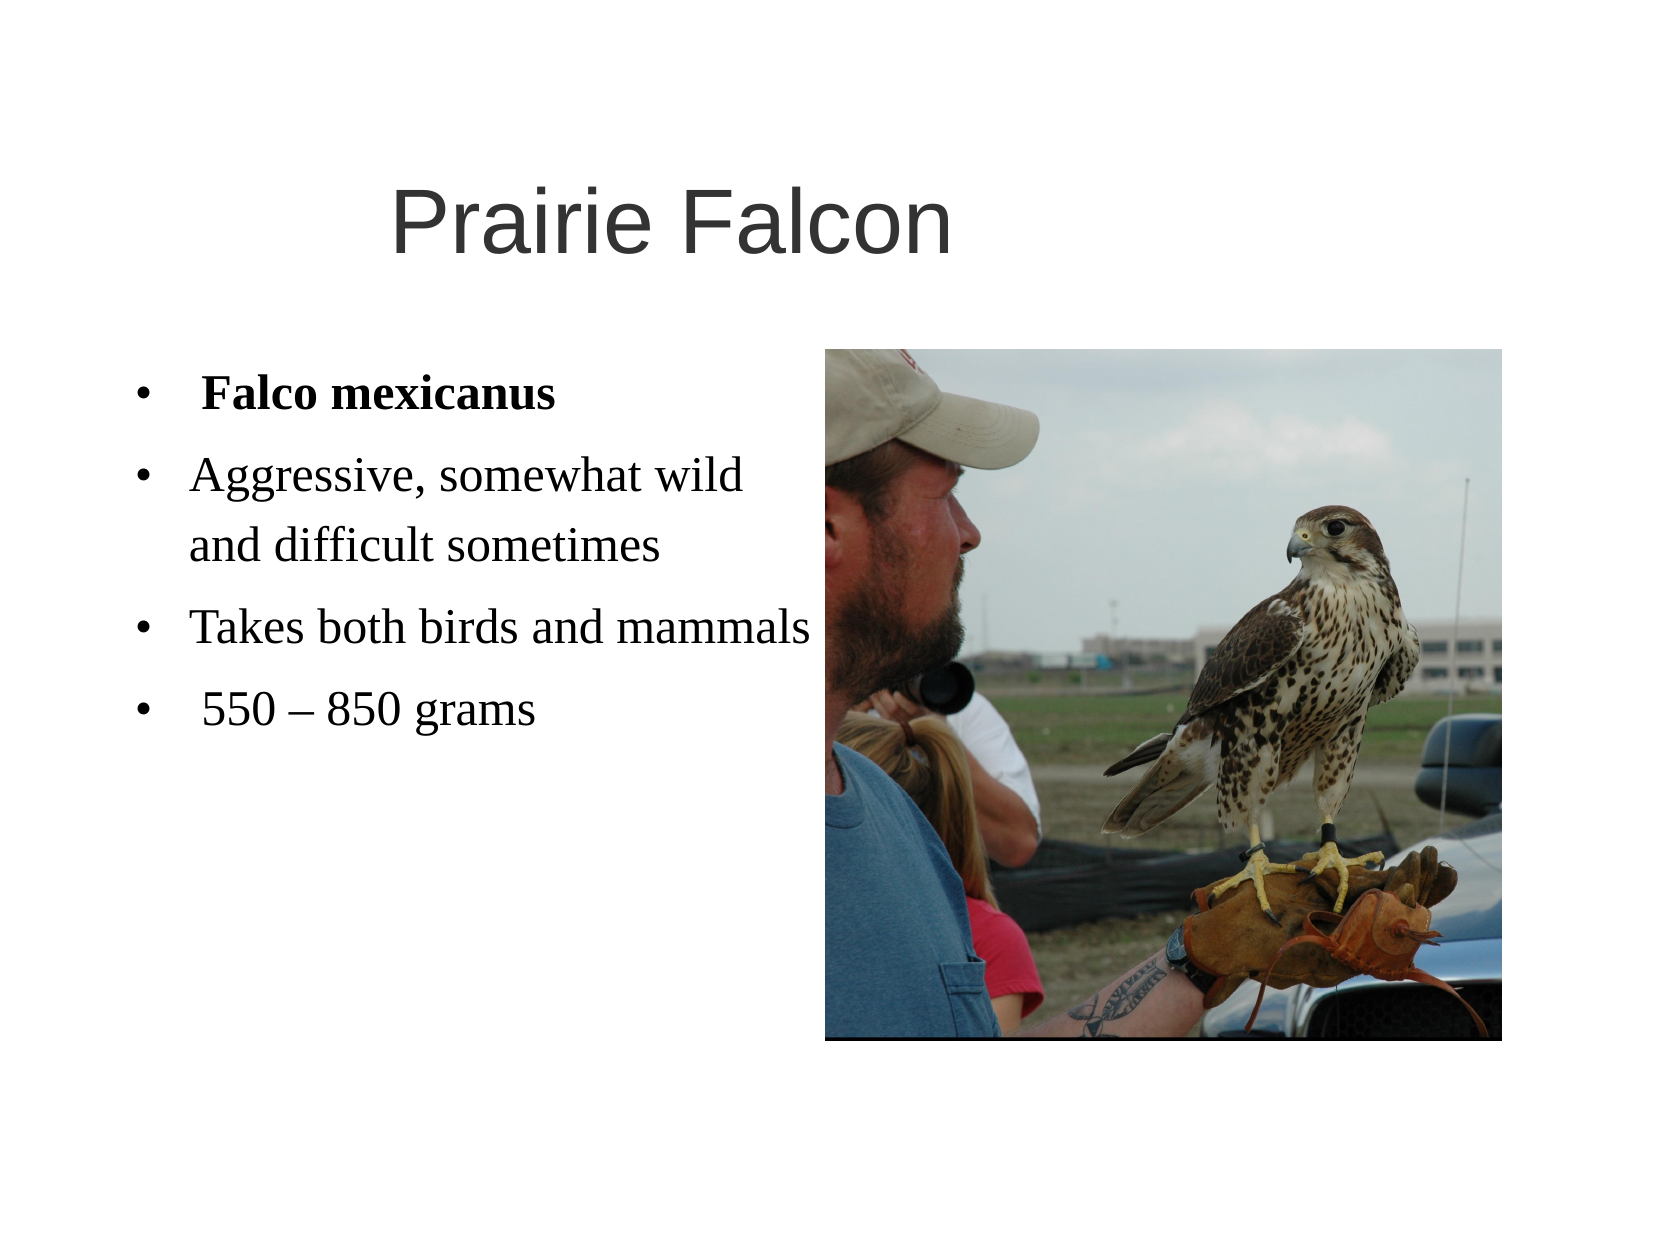

# Prairie Falcon ‏
 Falco mexicanus
Aggressive, somewhat wild and difficult sometimes
Takes both birds and mammals
 550 – 850 grams